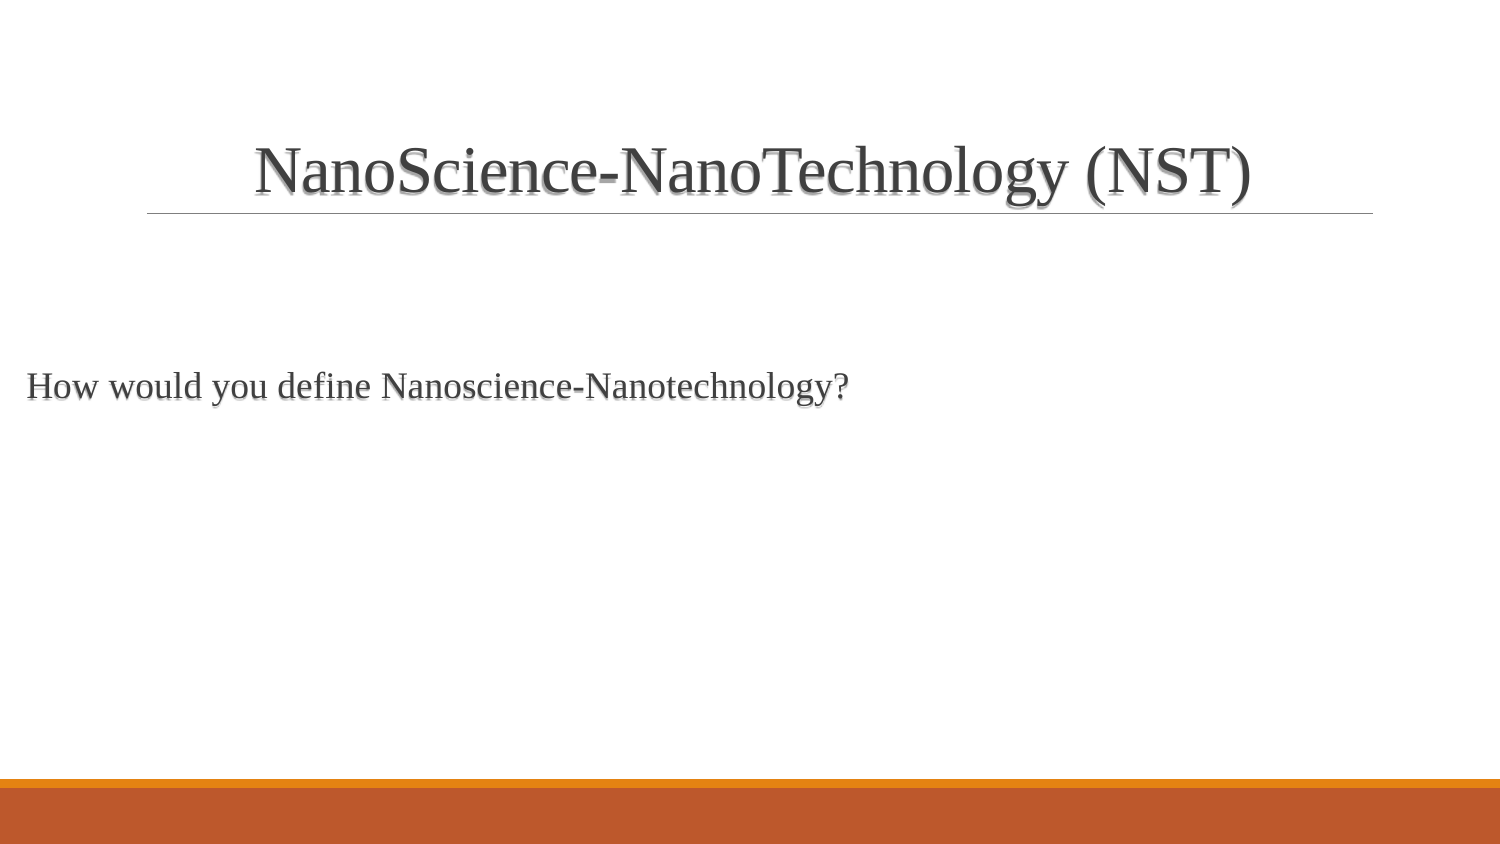

# NanoScience-NanoTechnology (NST)
How would you define Nanoscience-Nanotechnology?